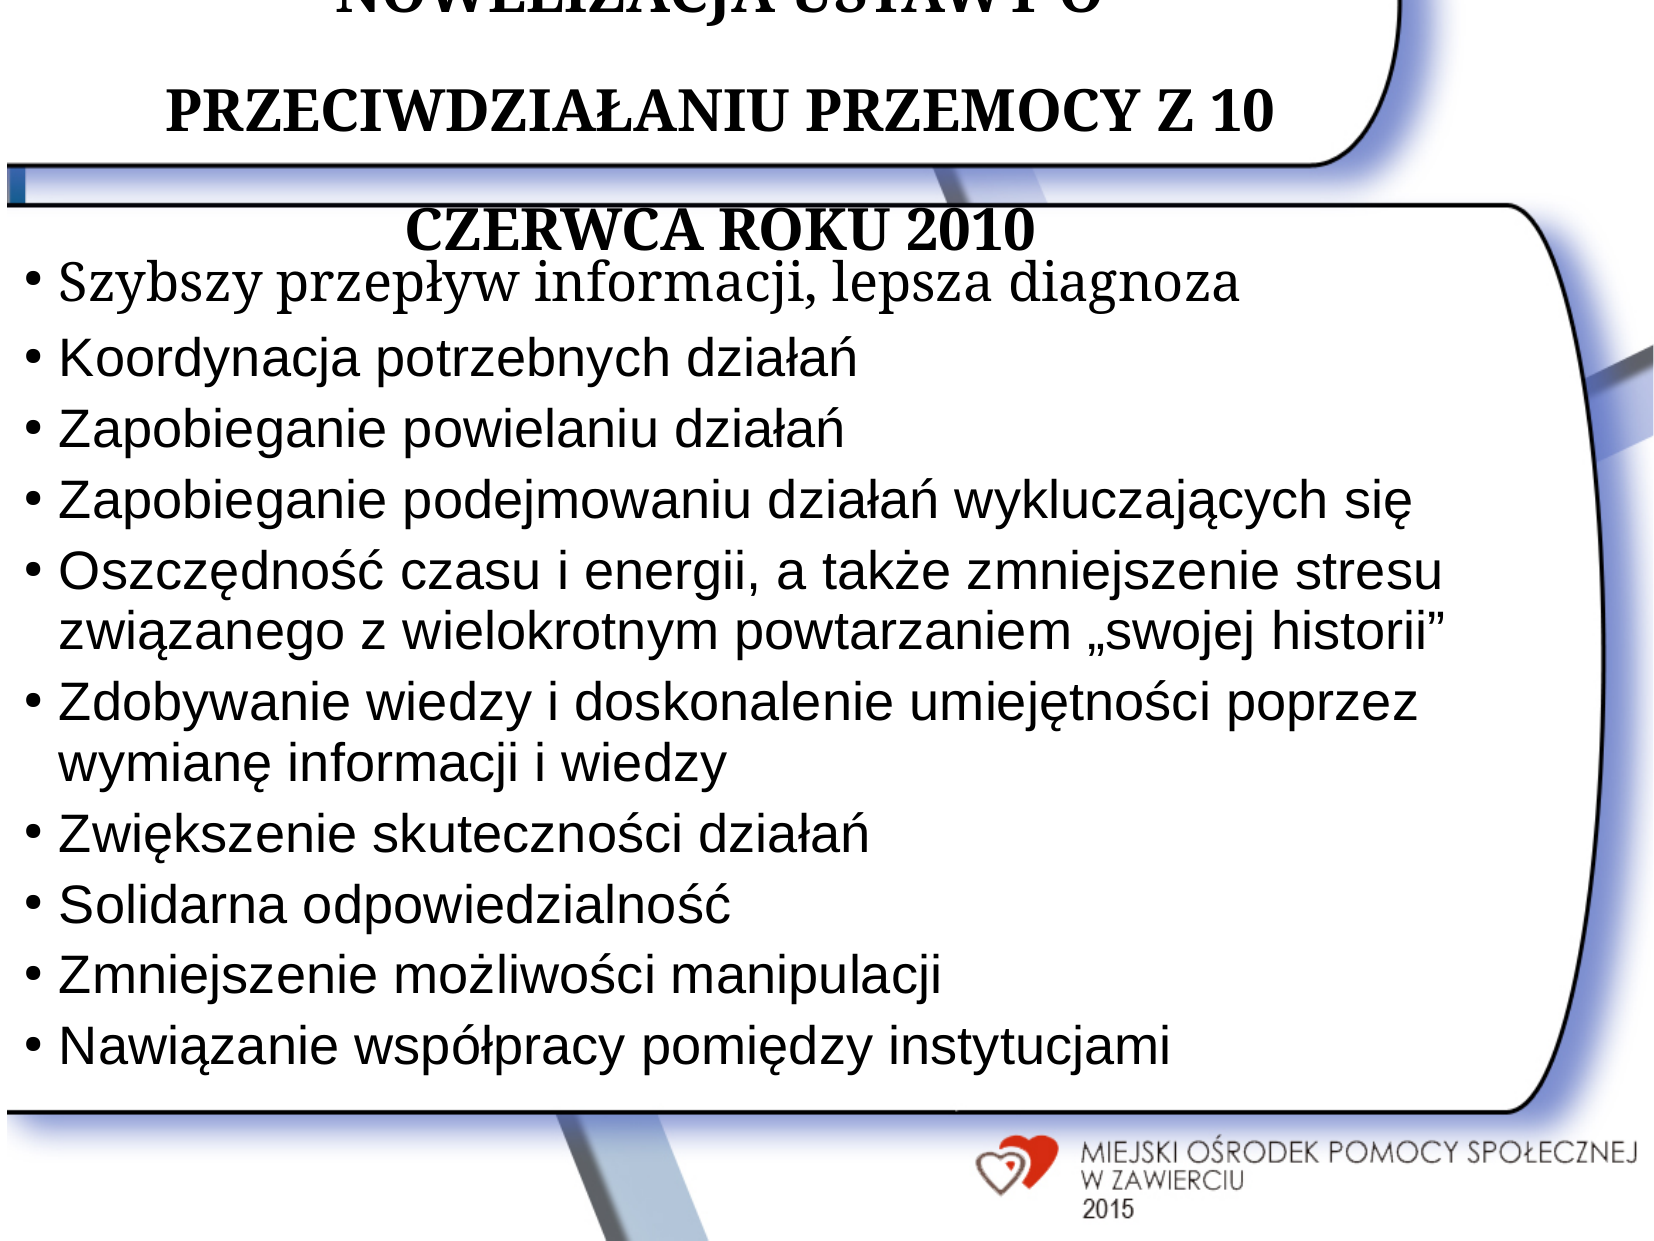

# NOWELIZACJA USTAWY O PRZECIWDZIAŁANIU PRZEMOCY Z 10 CZERWCA ROKU 2010
Szybszy przepływ informacji, lepsza diagnoza
Koordynacja potrzebnych działań
Zapobieganie powielaniu działań
Zapobieganie podejmowaniu działań wykluczających się
Oszczędność czasu i energii, a także zmniejszenie stresu związanego z wielokrotnym powtarzaniem „swojej historii”
Zdobywanie wiedzy i doskonalenie umiejętności poprzez wymianę informacji i wiedzy
Zwiększenie skuteczności działań
Solidarna odpowiedzialność
Zmniejszenie możliwości manipulacji
Nawiązanie współpracy pomiędzy instytucjami